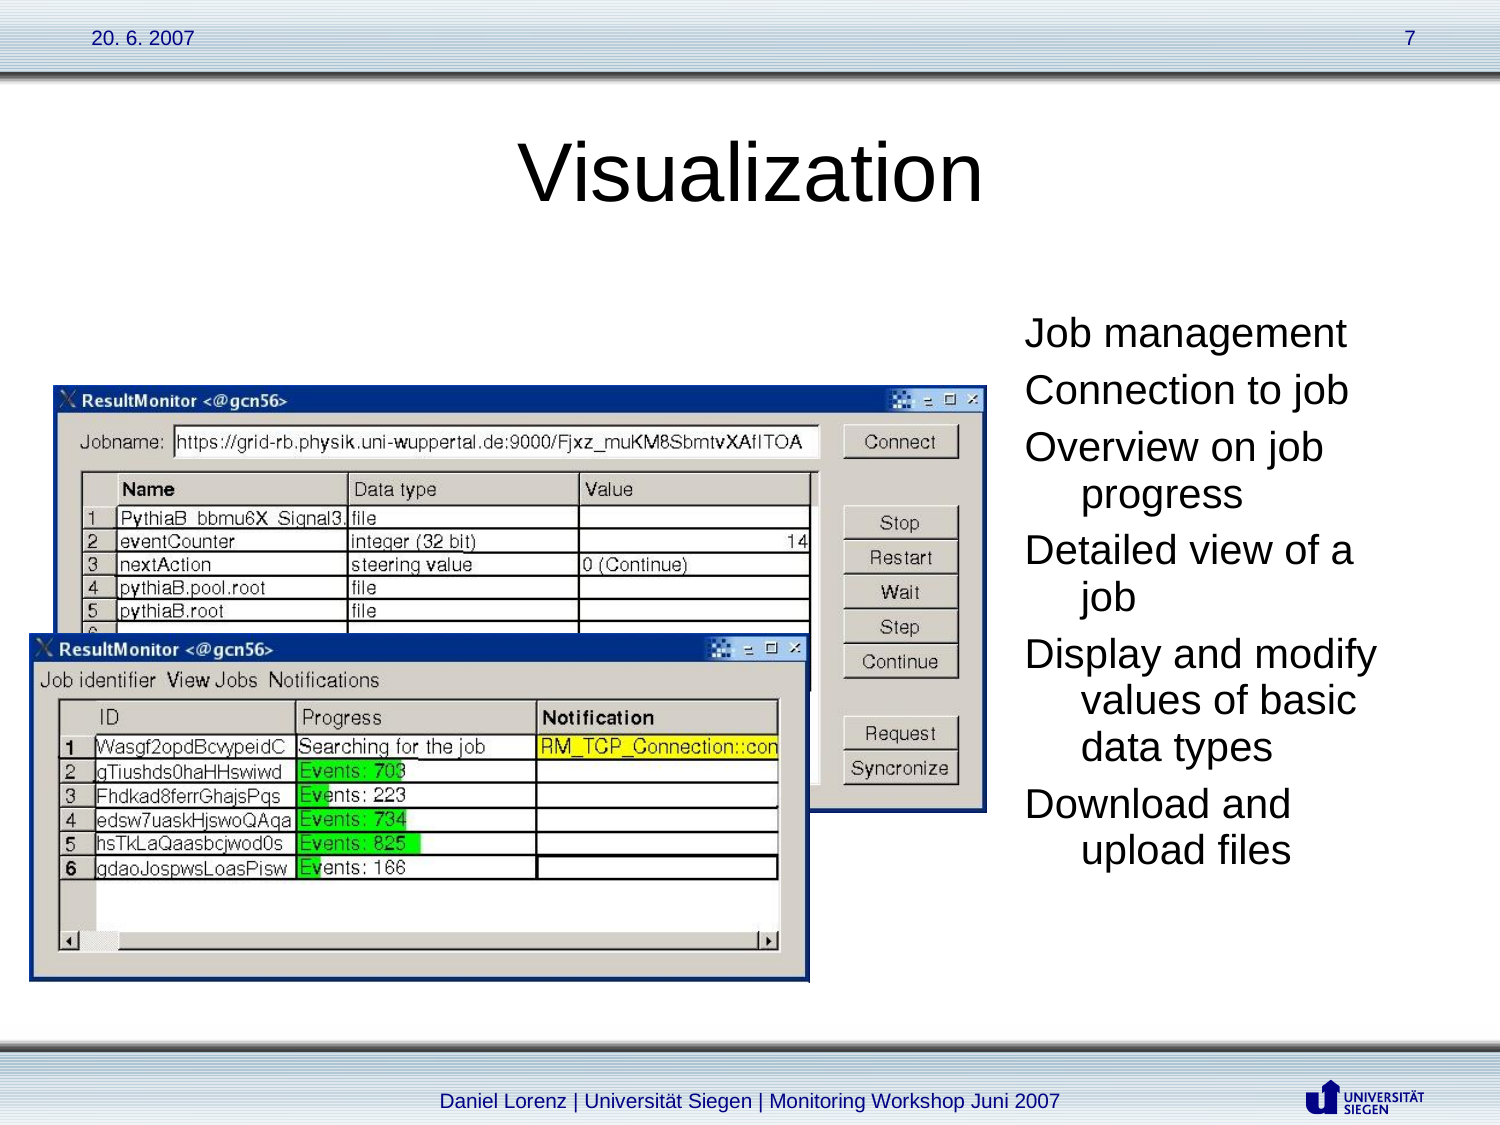

7
20. 6. 2007
# Visualization
Job management
Connection to job
Overview on job progress
Detailed view of a job
Display and modify values of basic data types
Download and upload files
Daniel Lorenz | Universität Siegen | Monitoring Workshop Juni 2007